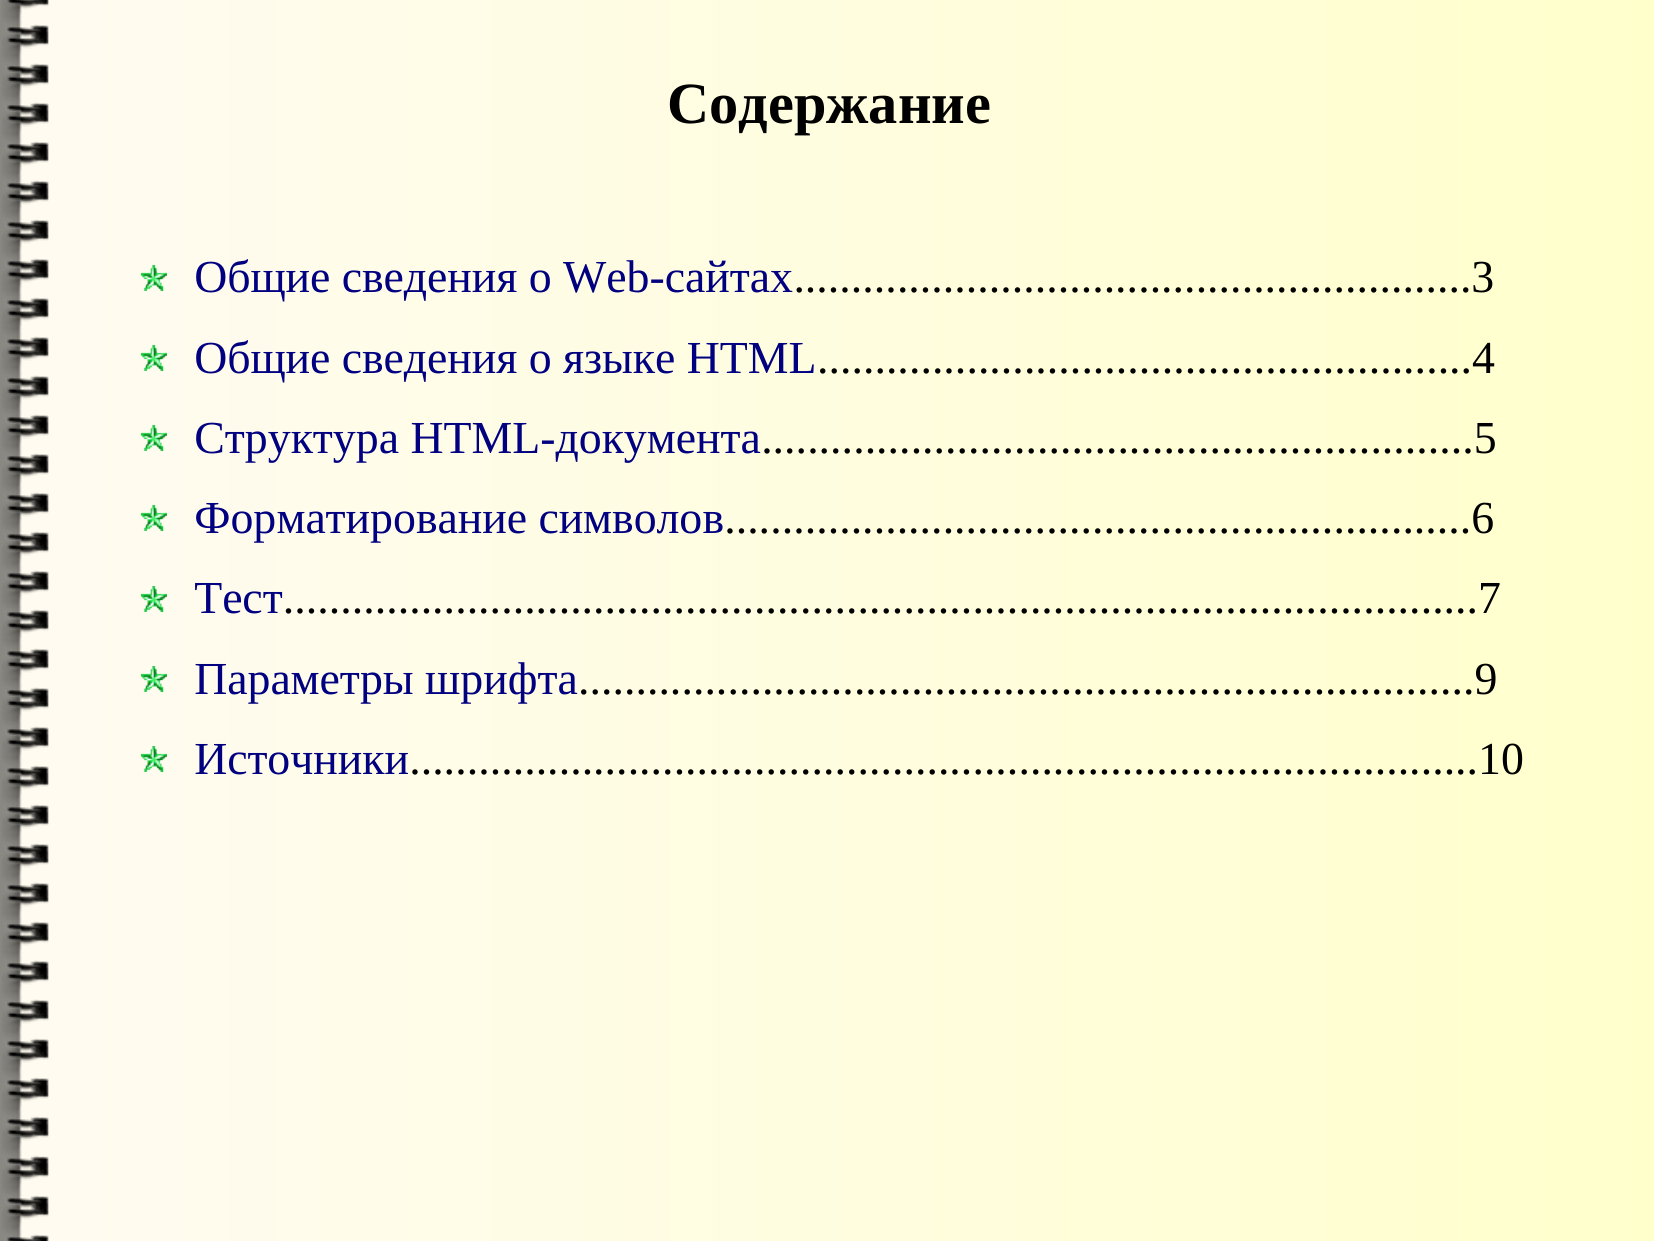

# Содержание
Общие сведения о Web-сайтах...........................................................3
Oбщие сведения о языке HTML.........................................................4
Структура HTML-документа..............................................................5
Форматирование символов.................................................................6
Тест........................................................................................................7
Параметры шрифта..............................................................................9
Источники.............................................................................................10